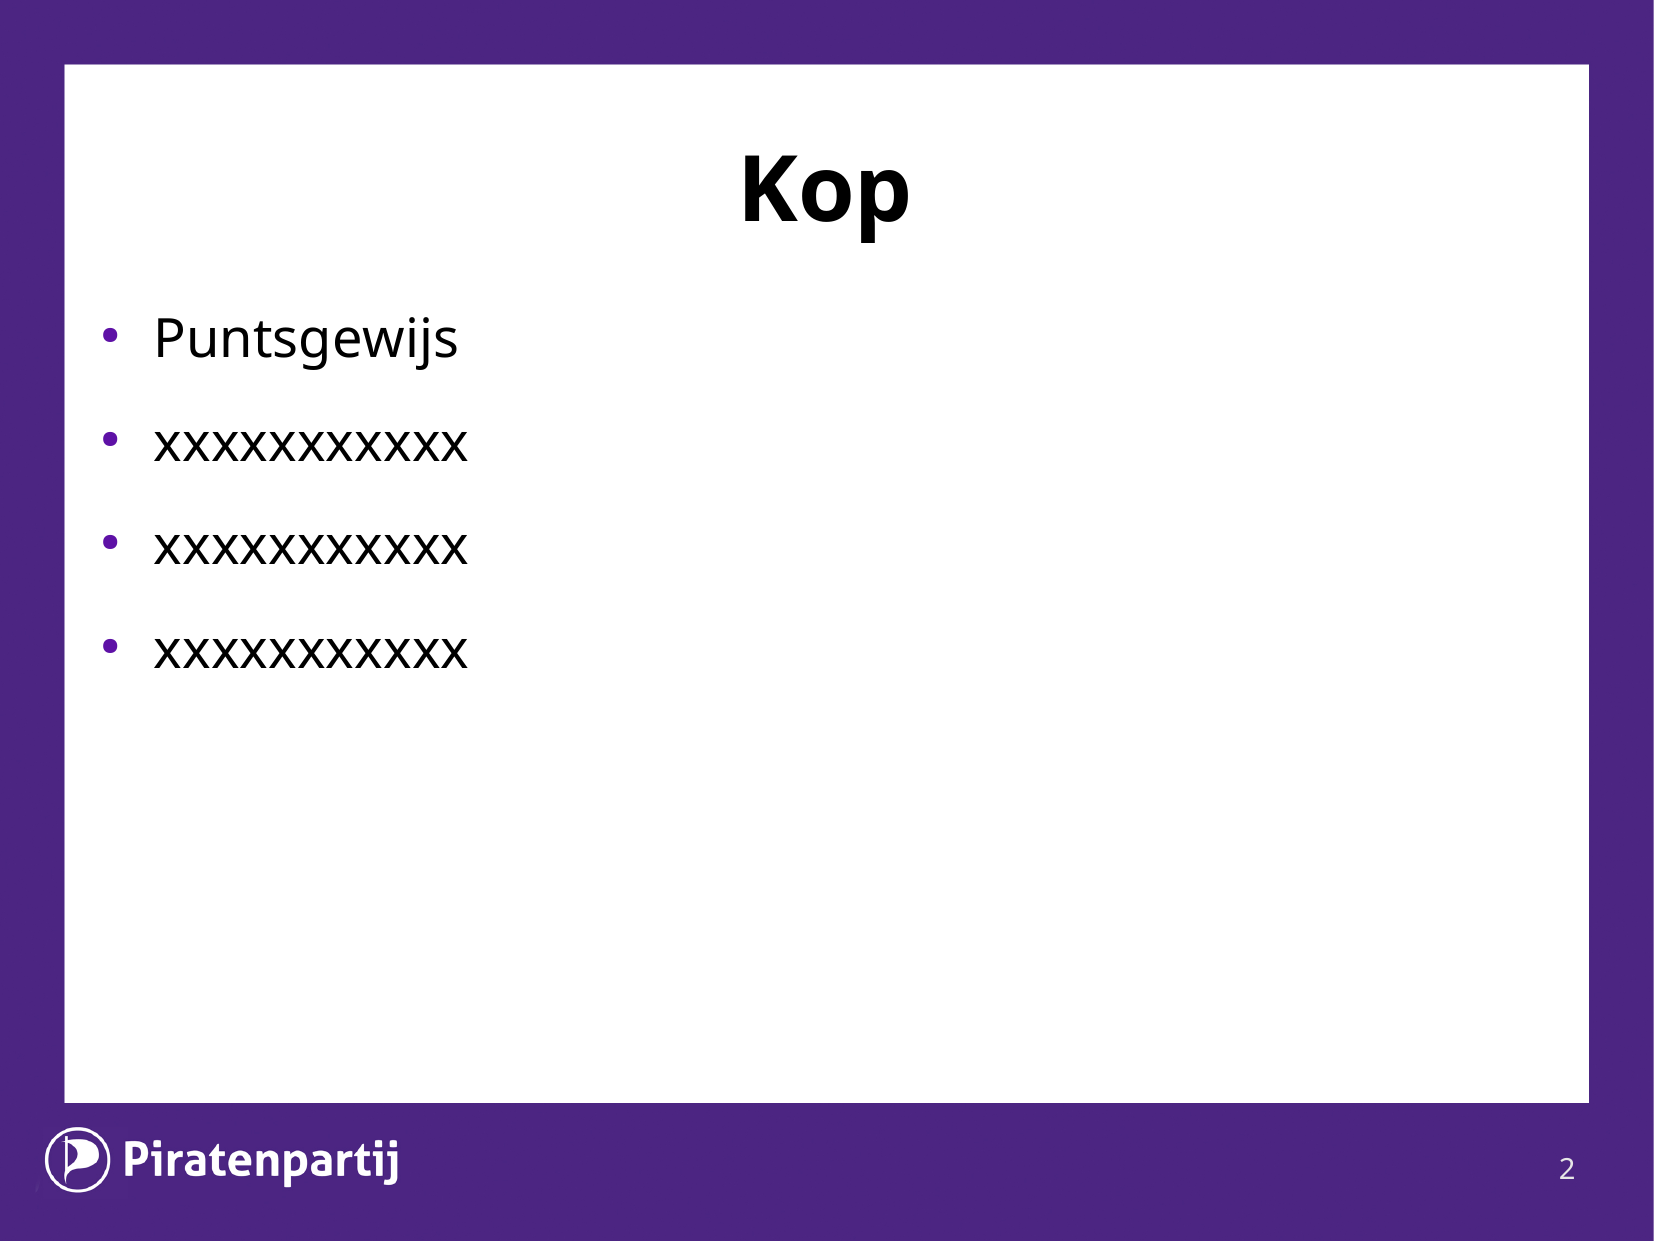

# Kop
Puntsgewijs
xxxxxxxxxxx
xxxxxxxxxxx
xxxxxxxxxxx
2